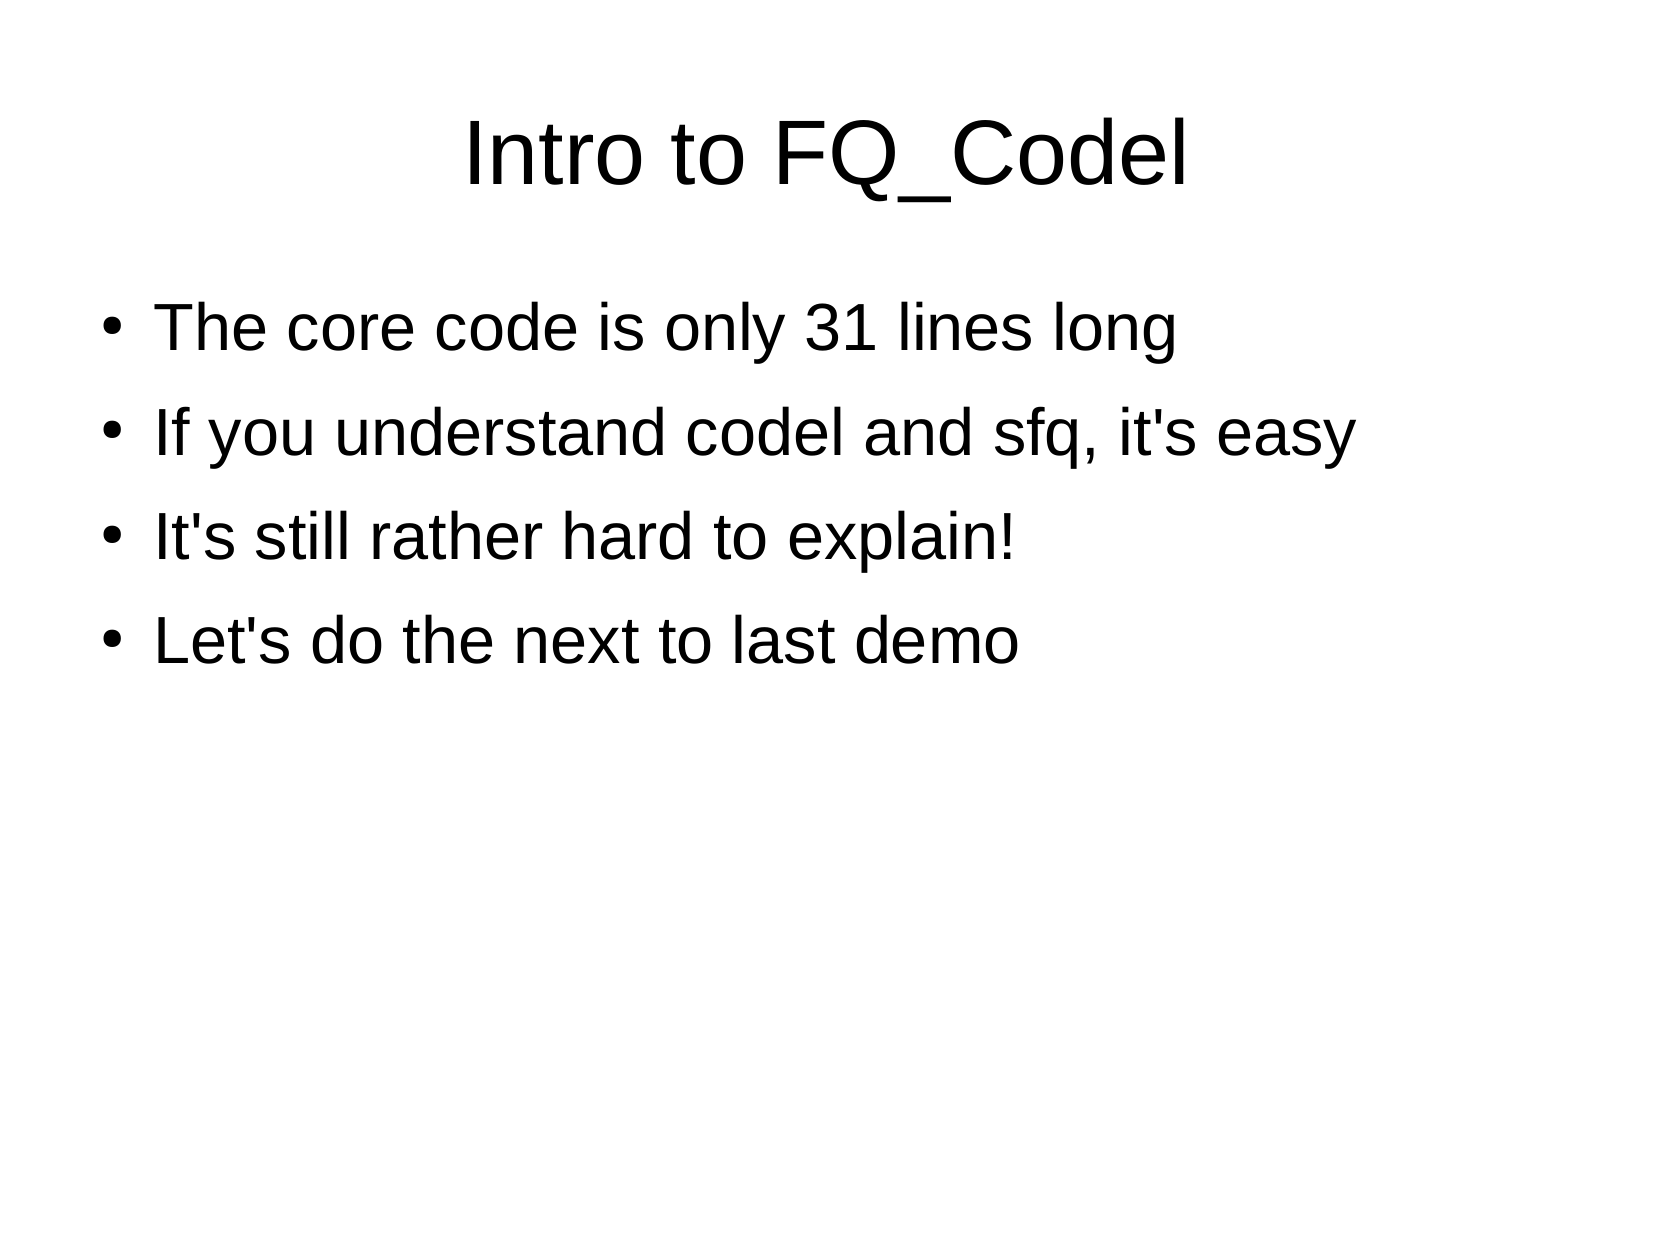

# Intro to FQ_Codel
The core code is only 31 lines long
If you understand codel and sfq, it's easy
It's still rather hard to explain!
Let's do the next to last demo